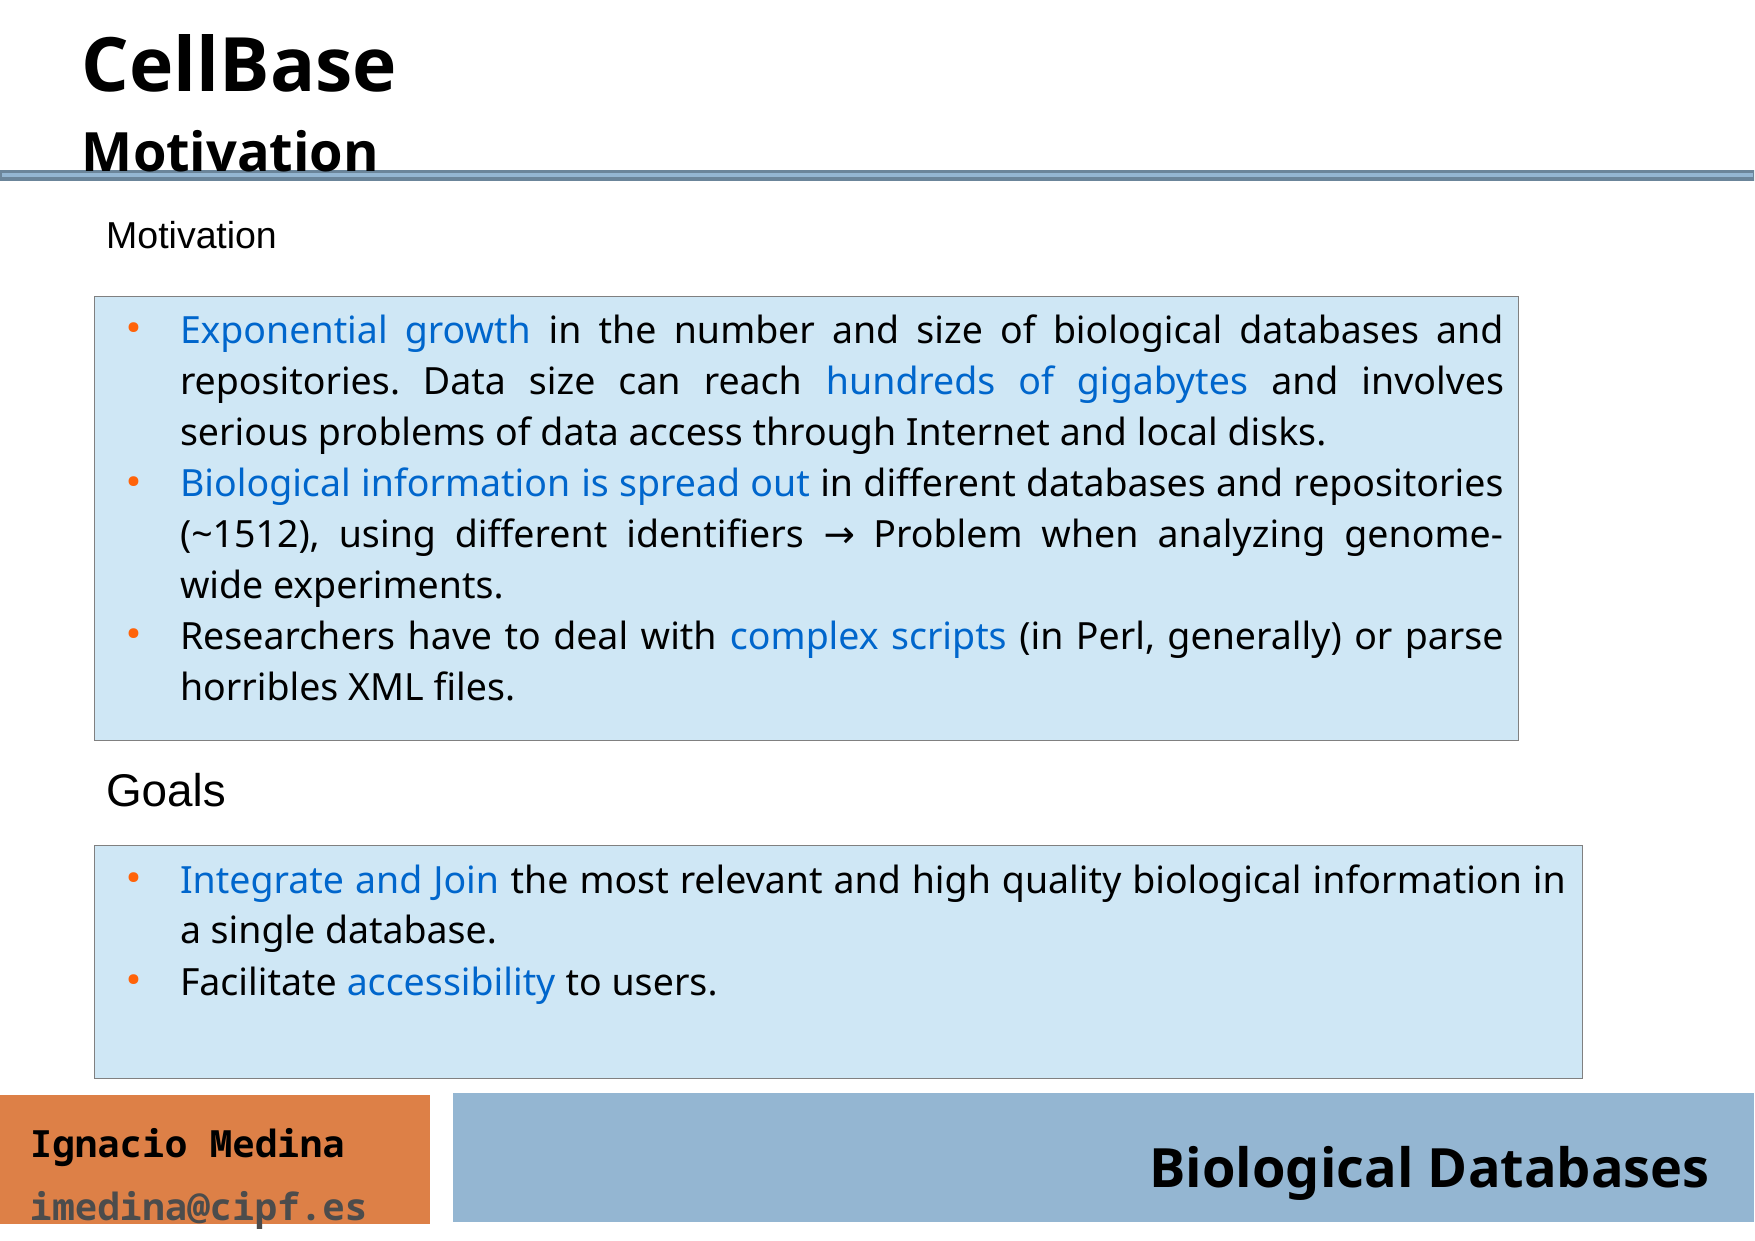

CellBase
Motivation
#
Motivation
Exponential growth in the number and size of biological databases and repositories. Data size can reach hundreds of gigabytes and involves serious problems of data access through Internet and local disks.
Biological information is spread out in different databases and repositories (~1512), using different identifiers → Problem when analyzing genome-wide experiments.
Researchers have to deal with complex scripts (in Perl, generally) or parse horribles XML files.
Goals
Integrate and Join the most relevant and high quality biological information in a single database.
Facilitate accessibility to users.
Ignacio Medina
imedina@cipf.es
Biological Databases